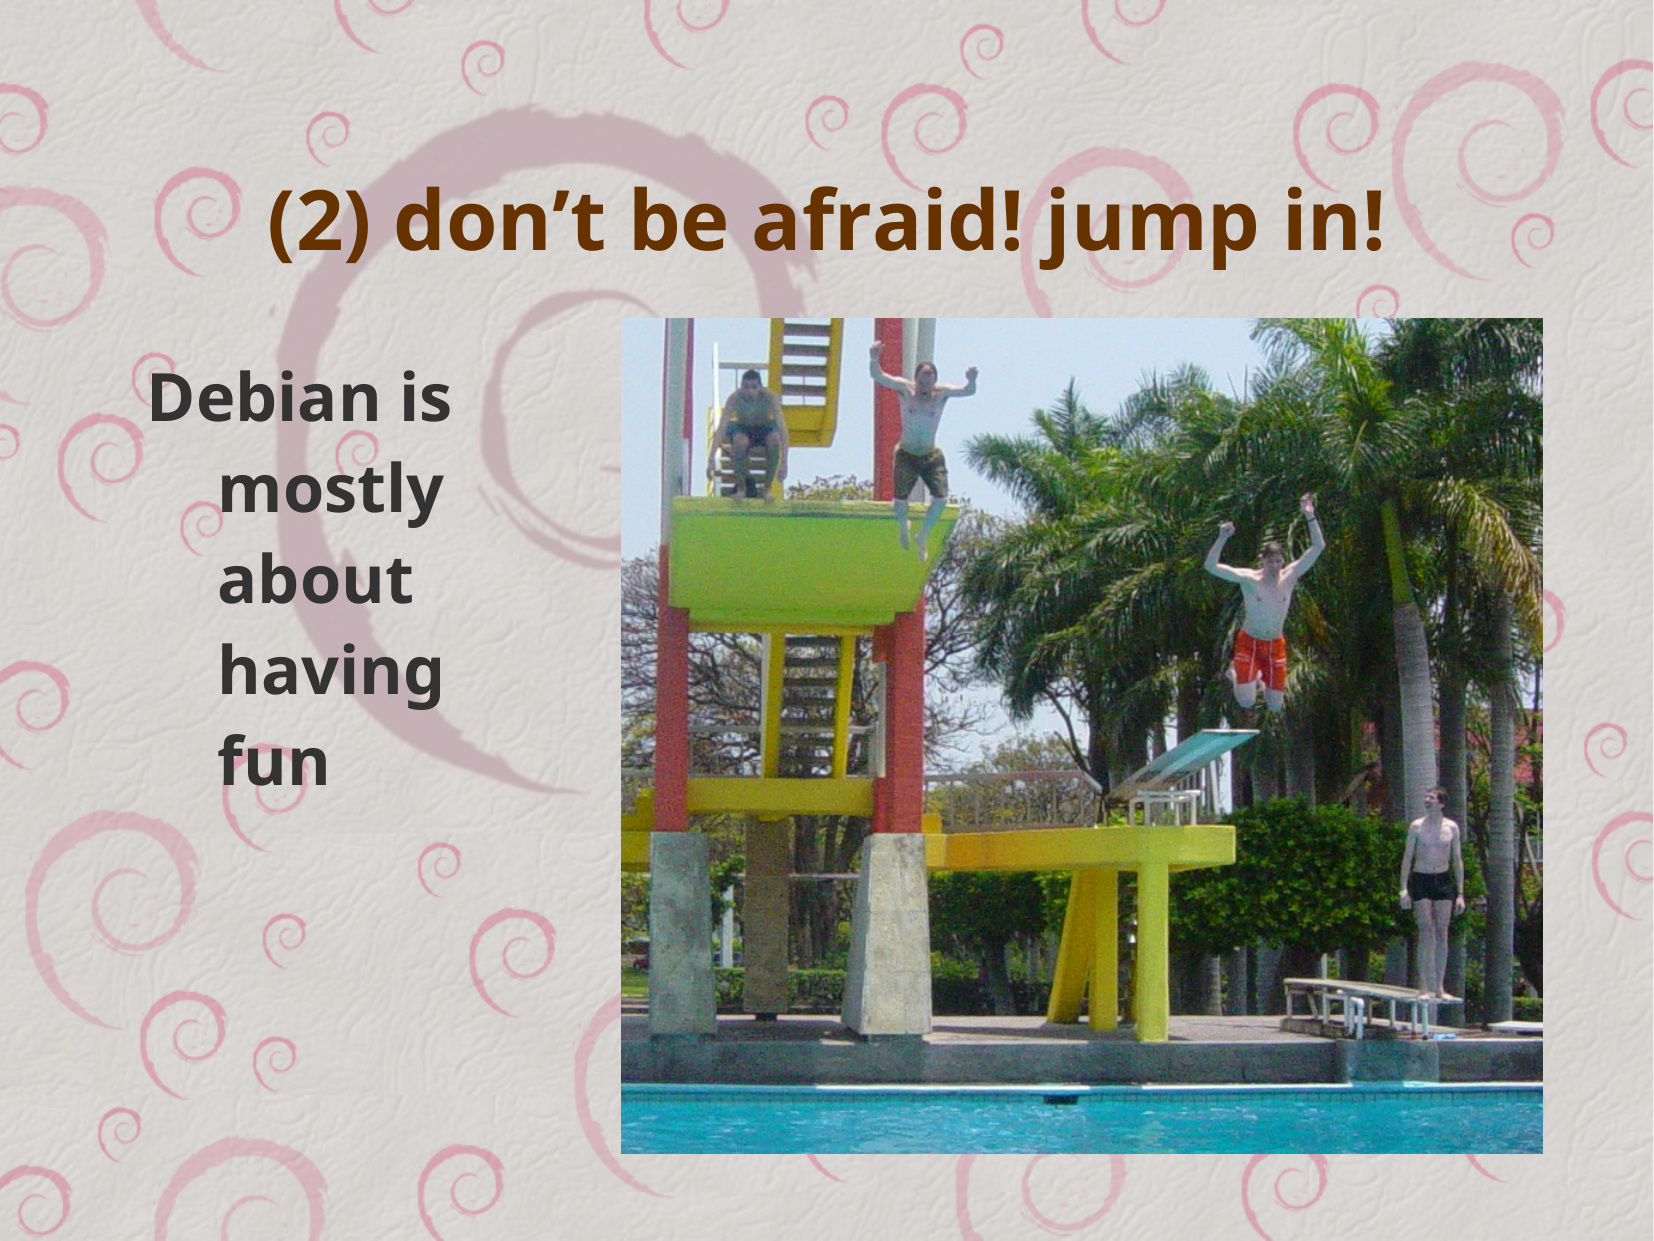

# (2) don’t be afraid! jump in!
Debian is
mostly
about
having
fun